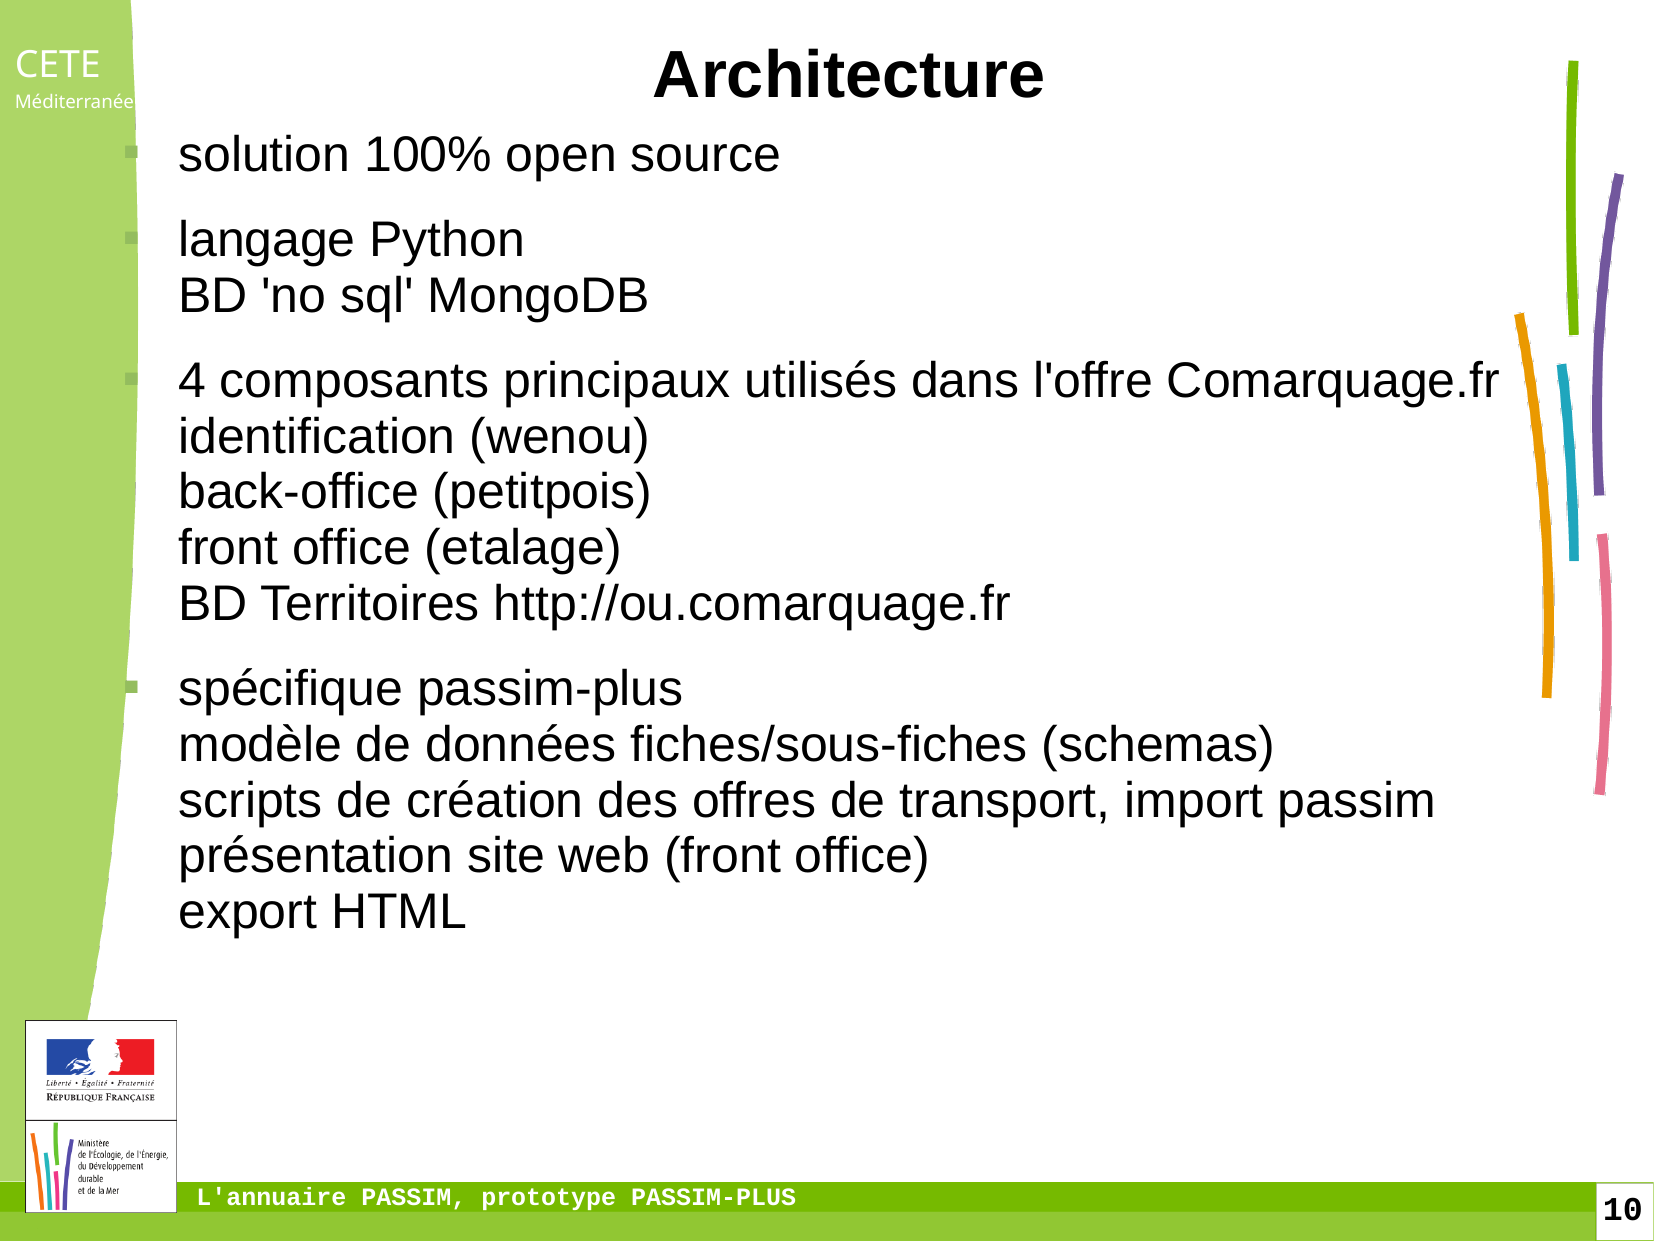

Architecture
solution 100% open source
langage Python
BD 'no sql' MongoDB
4 composants principaux utilisés dans l'offre Comarquage.fr
identification (wenou)
back-office (petitpois)
front office (etalage)
BD Territoires http://ou.comarquage.fr
spécifique passim-plus
modèle de données fiches/sous-fiches (schemas)
scripts de création des offres de transport, import passim
présentation site web (front office)
export HTML
10